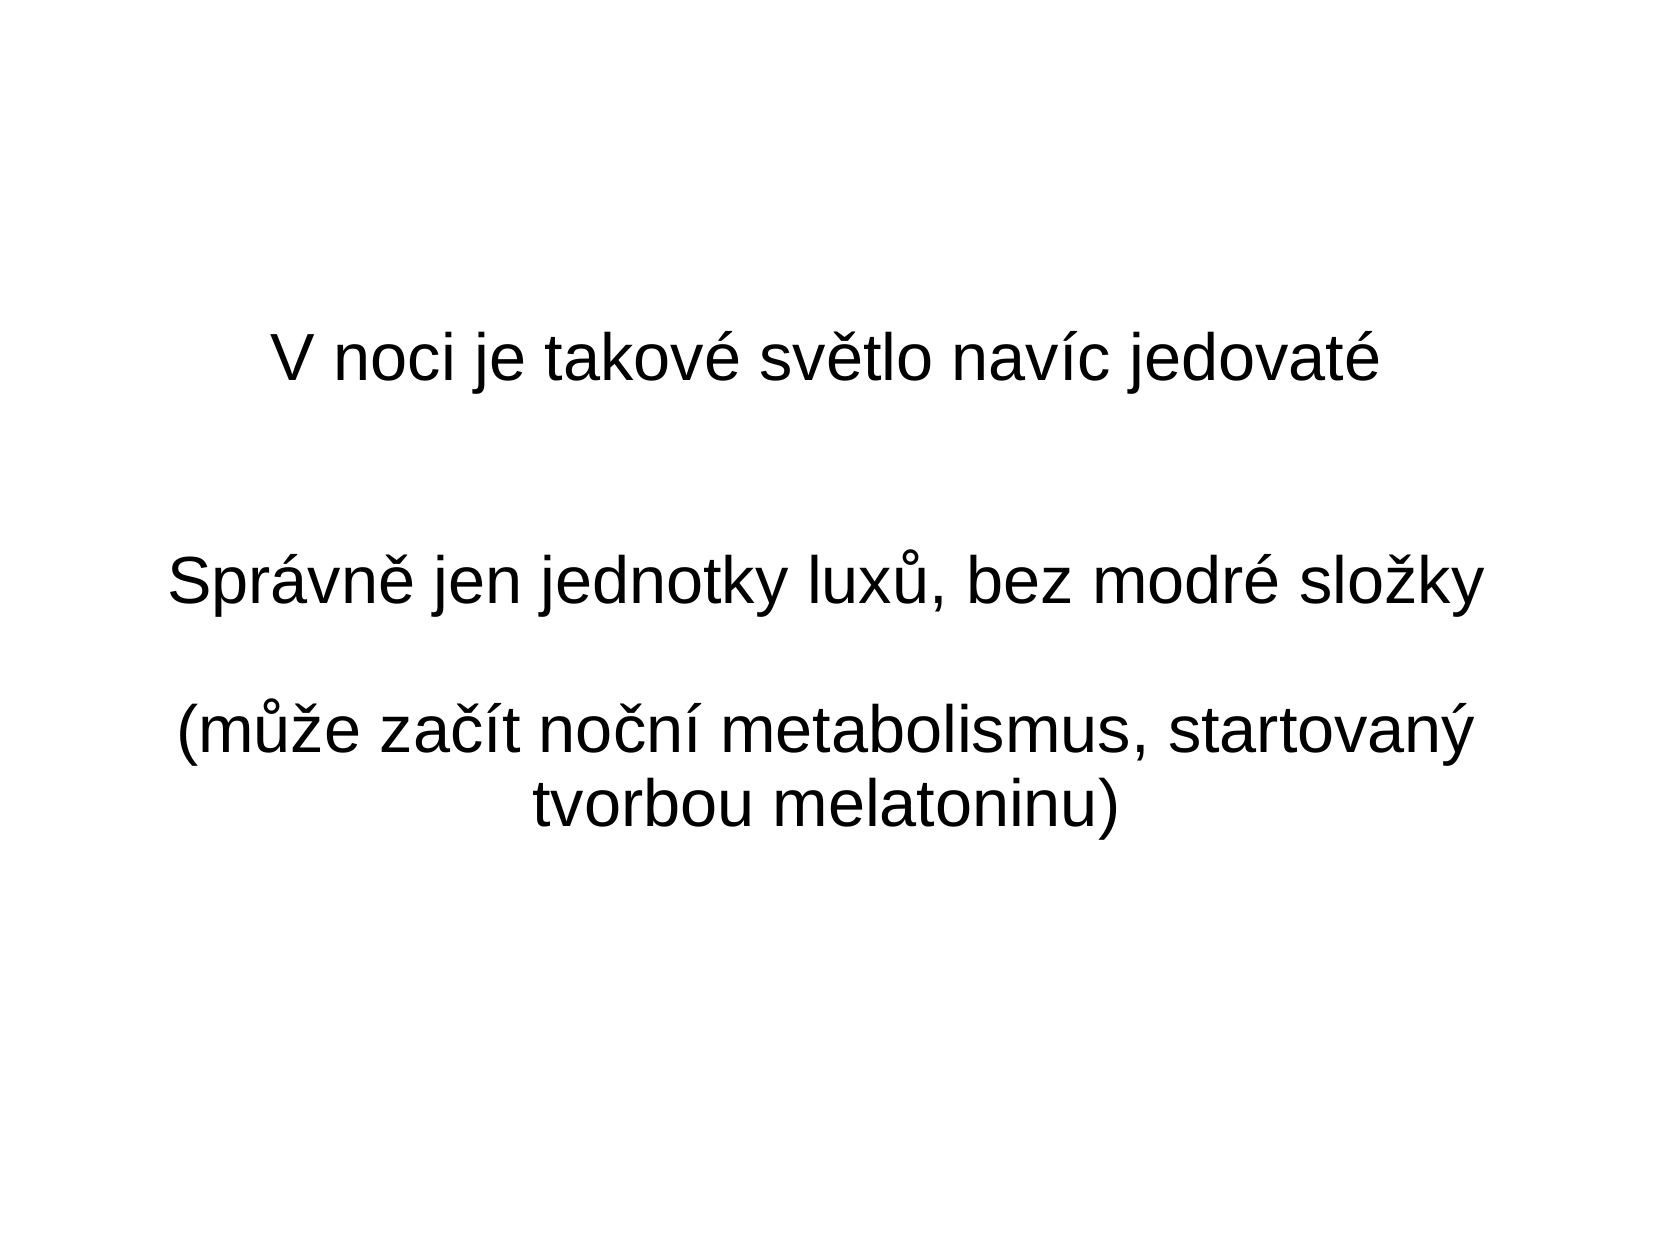

V noci je takové světlo navíc jedovaté
Správně jen jednotky luxů, bez modré složky
(může začít noční metabolismus, startovaný tvorbou melatoninu)